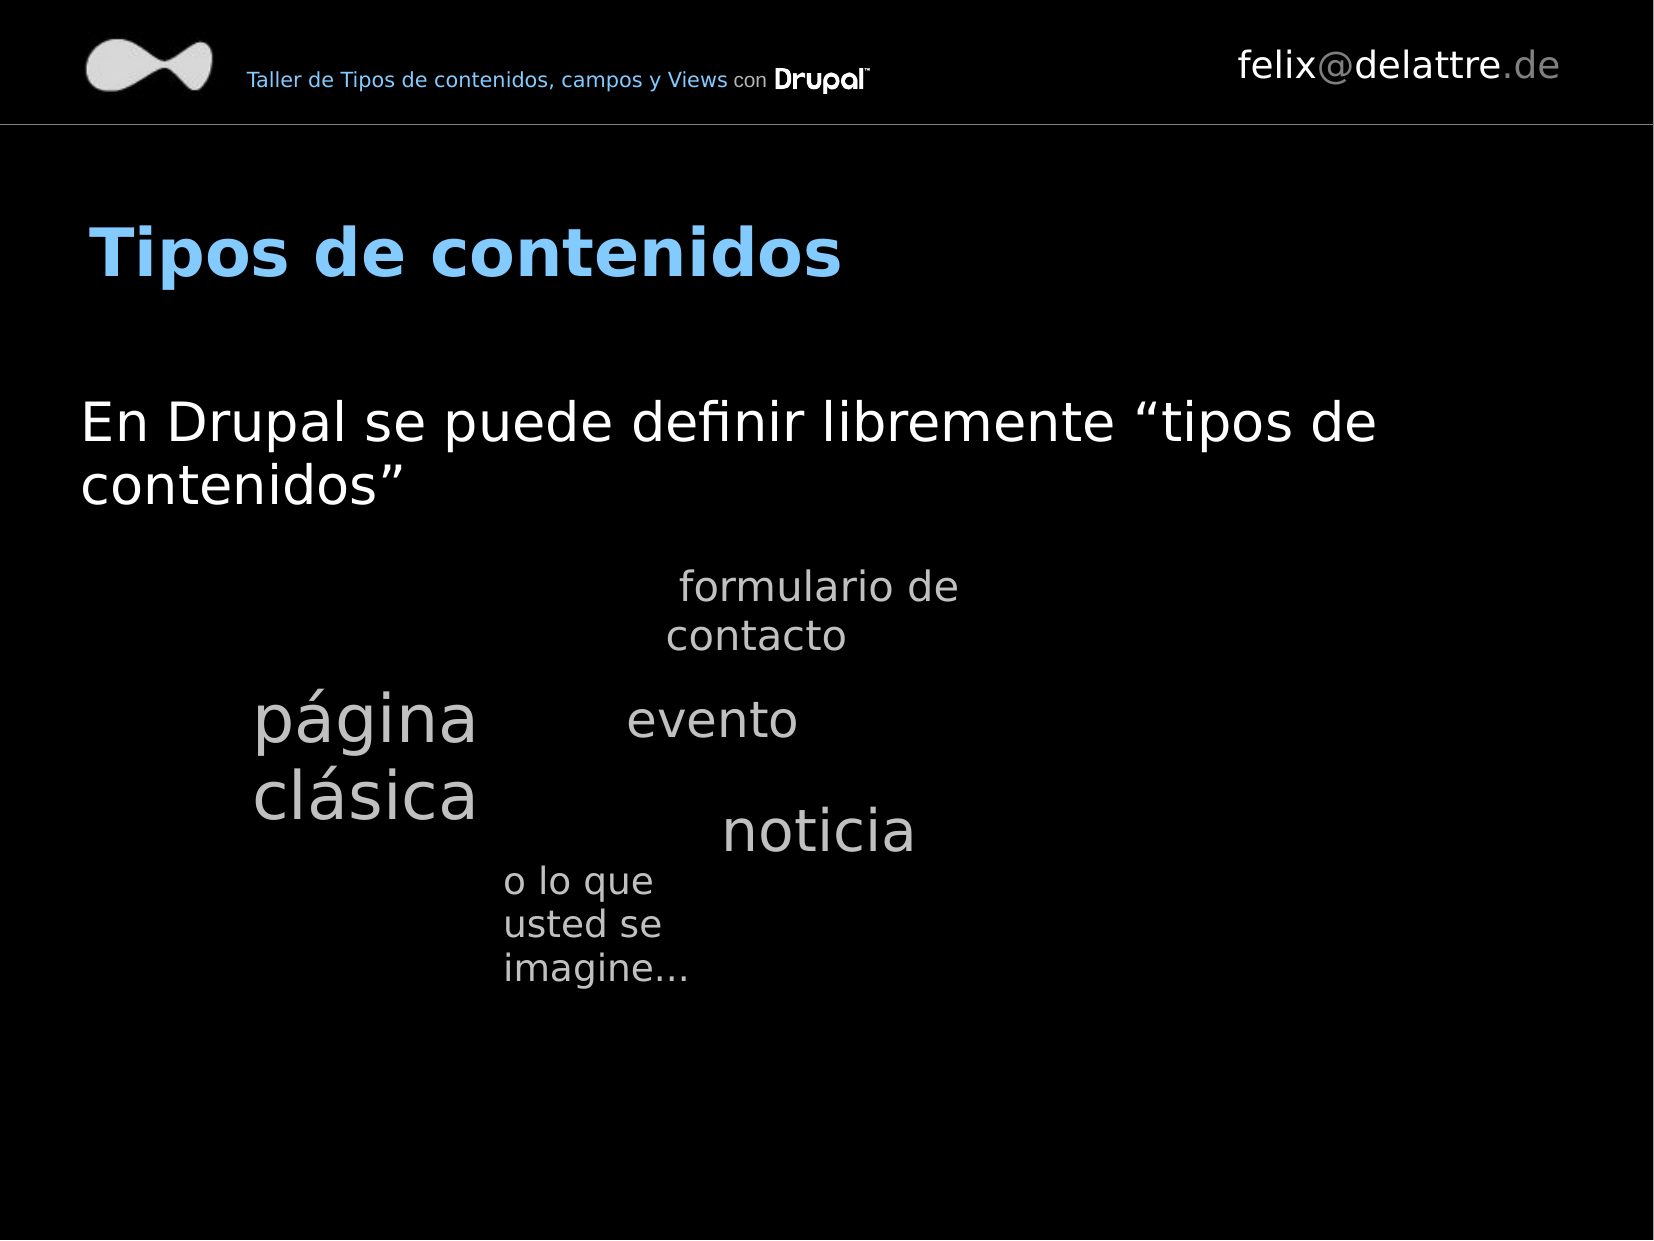

Tipos de contenidos
En Drupal se puede definir libremente “tipos de contenidos”
 formulario de contacto
página clásica
evento
noticia
o lo que usted se imagine...